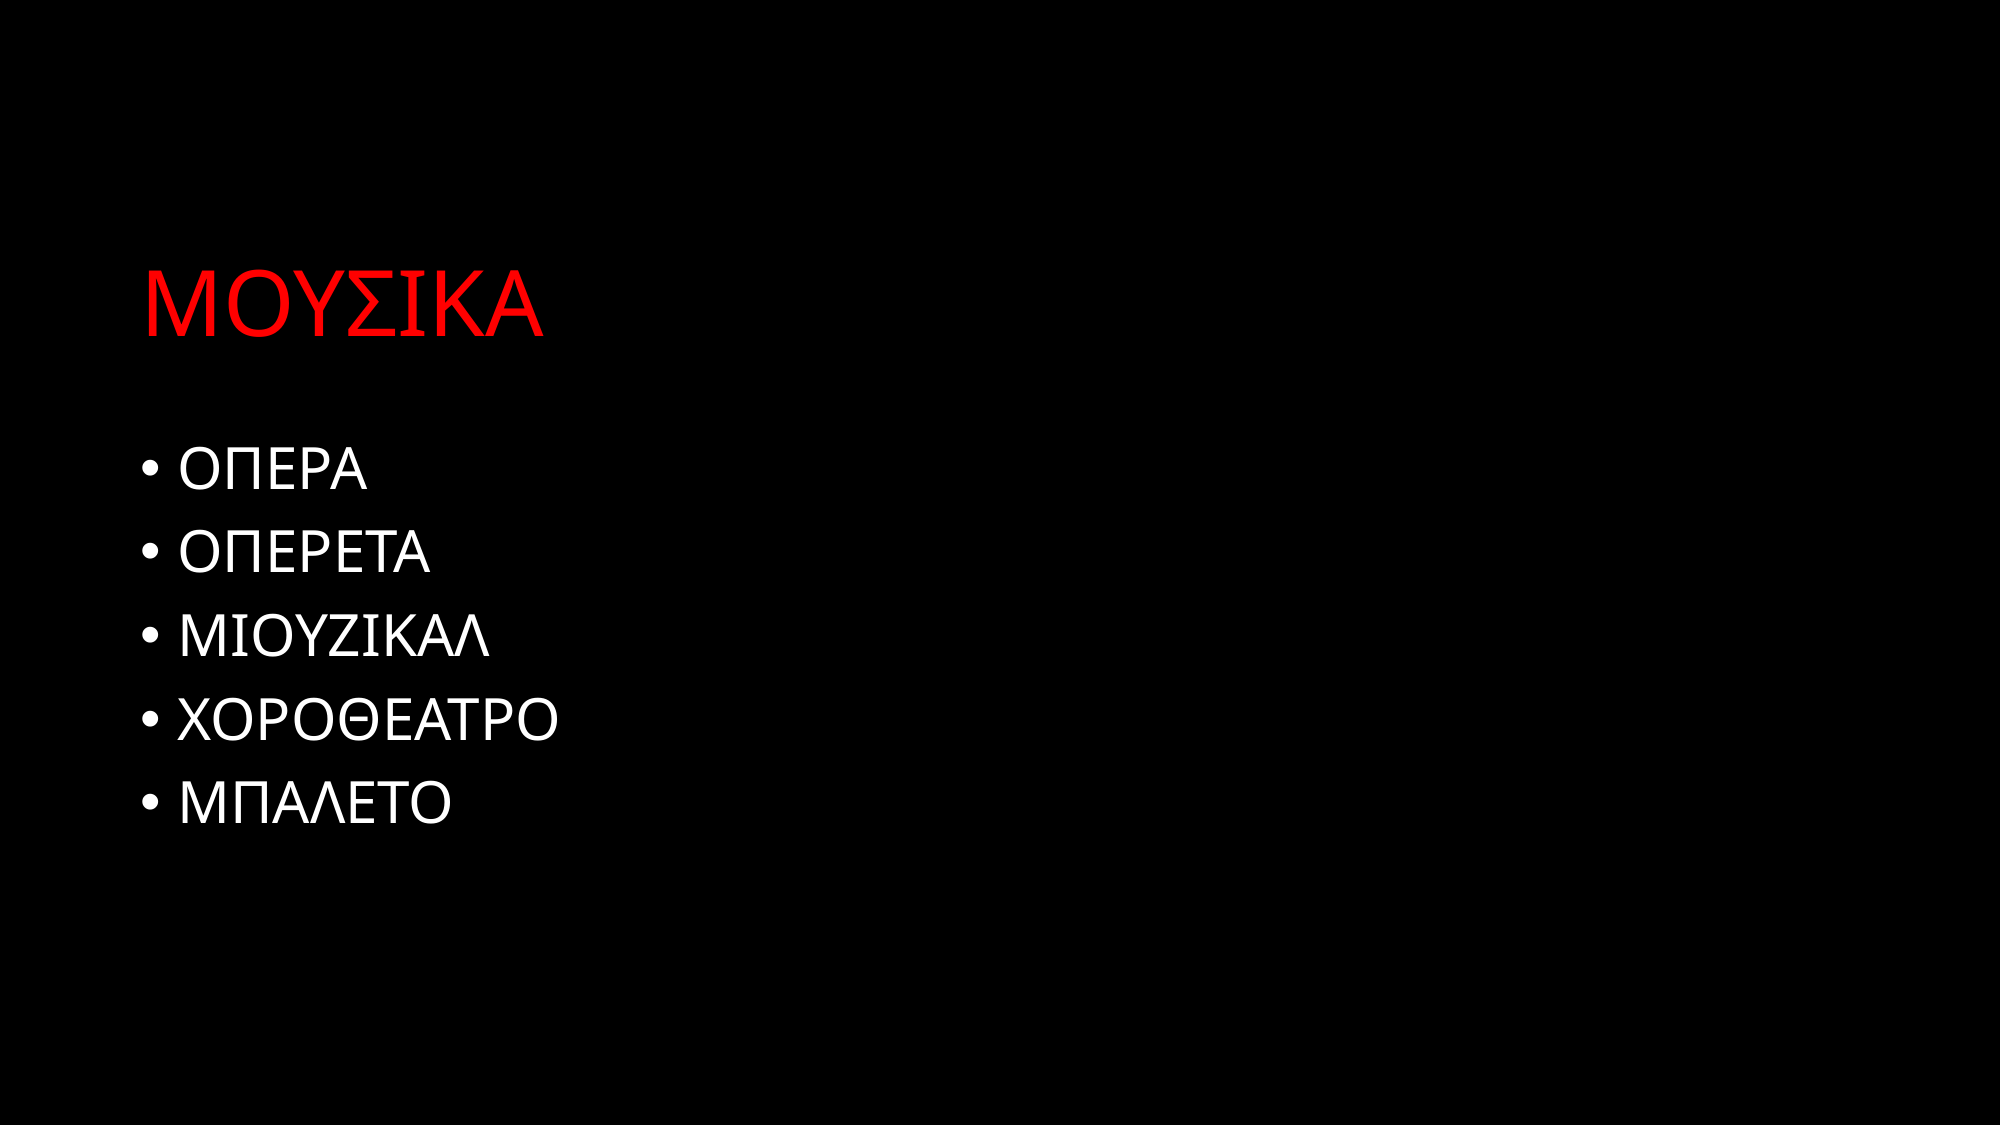

# ΜΟΥΣΙΚΑ
ΟΠΕΡΑ
ΟΠΕΡΕΤΑ
ΜΙΟΥΖΙΚΑΛ
ΧΟΡΟΘΕΑΤΡΟ
ΜΠΑΛΕΤΟ